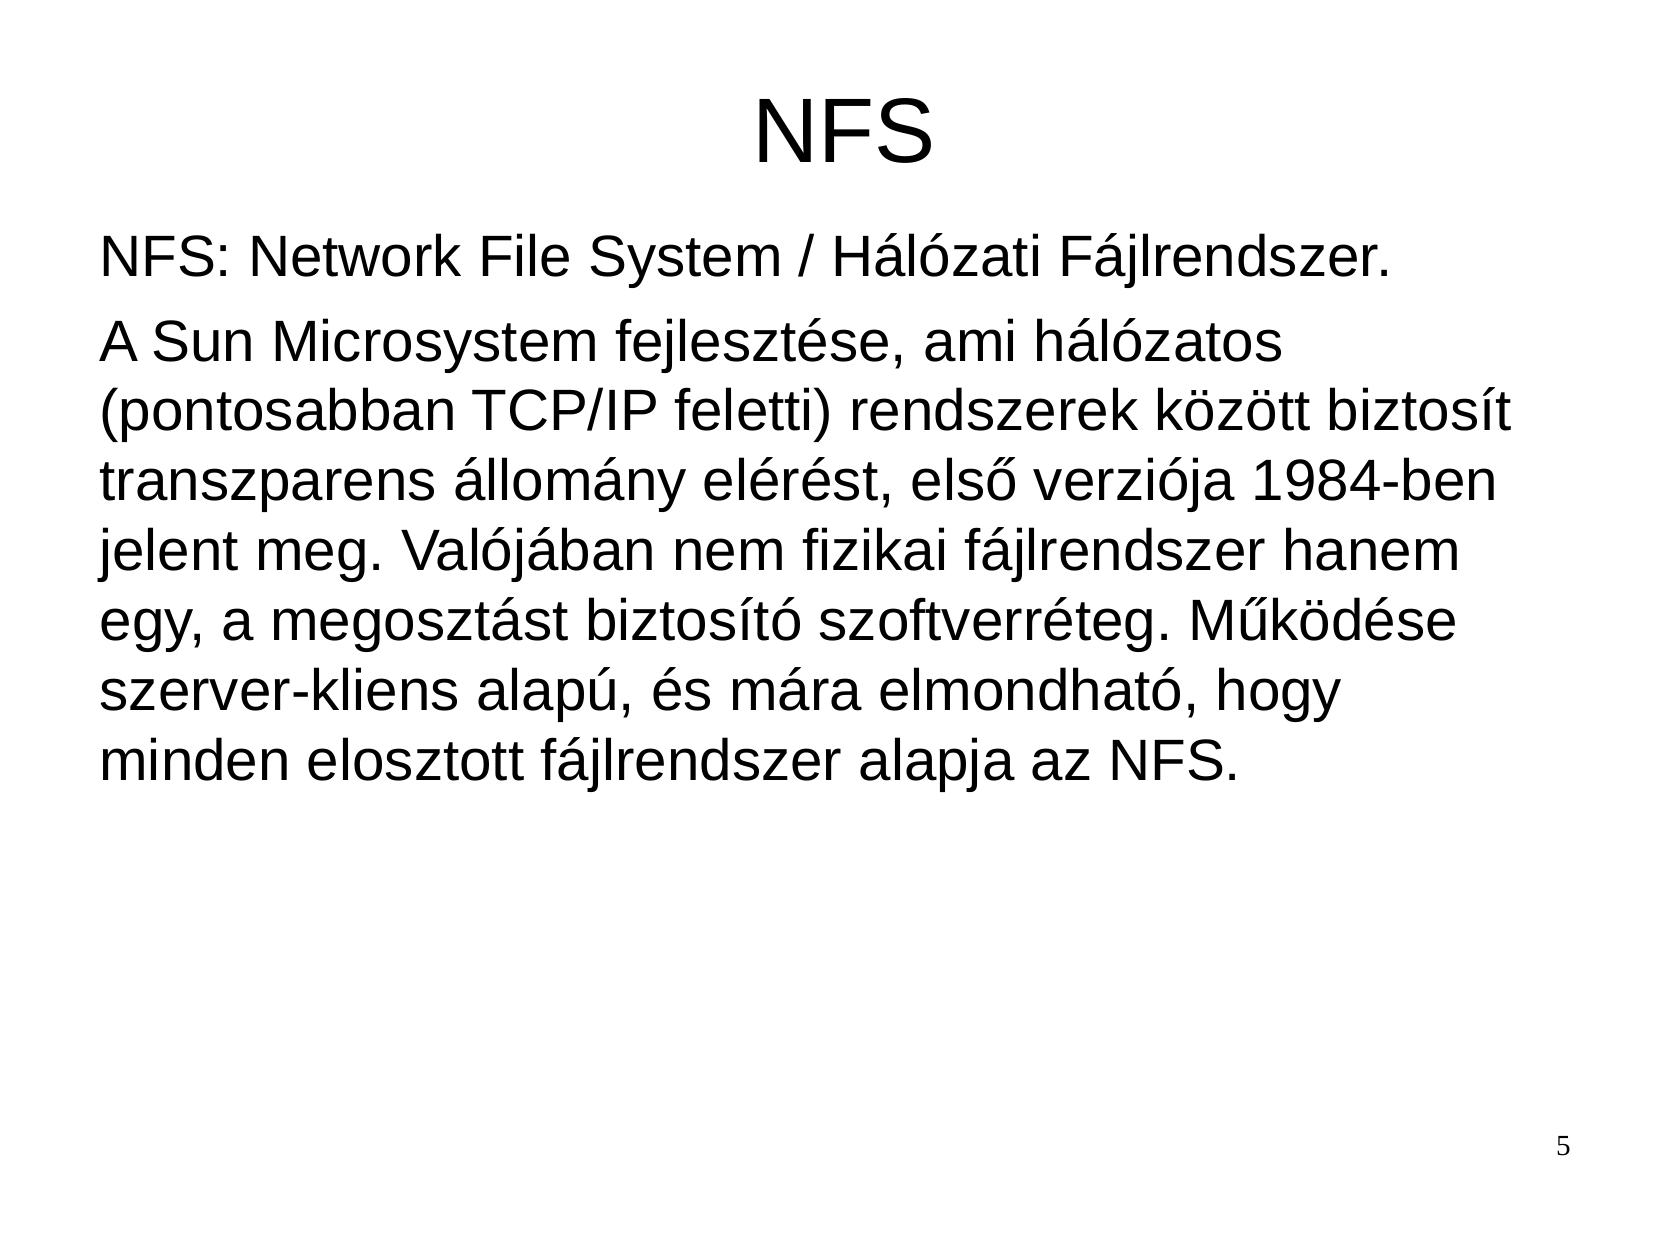

# NFS
NFS: Network File System / Hálózati Fájlrendszer.
A Sun Microsystem fejlesztése, ami hálózatos (pontosabban TCP/IP feletti) rendszerek között biztosít transzparens állomány elérést, első verziója 1984-ben jelent meg. Valójában nem fizikai fájlrendszer hanem egy, a megosztást biztosító szoftverréteg. Működése szerver-kliens alapú, és mára elmondható, hogy minden elosztott fájlrendszer alapja az NFS.
5